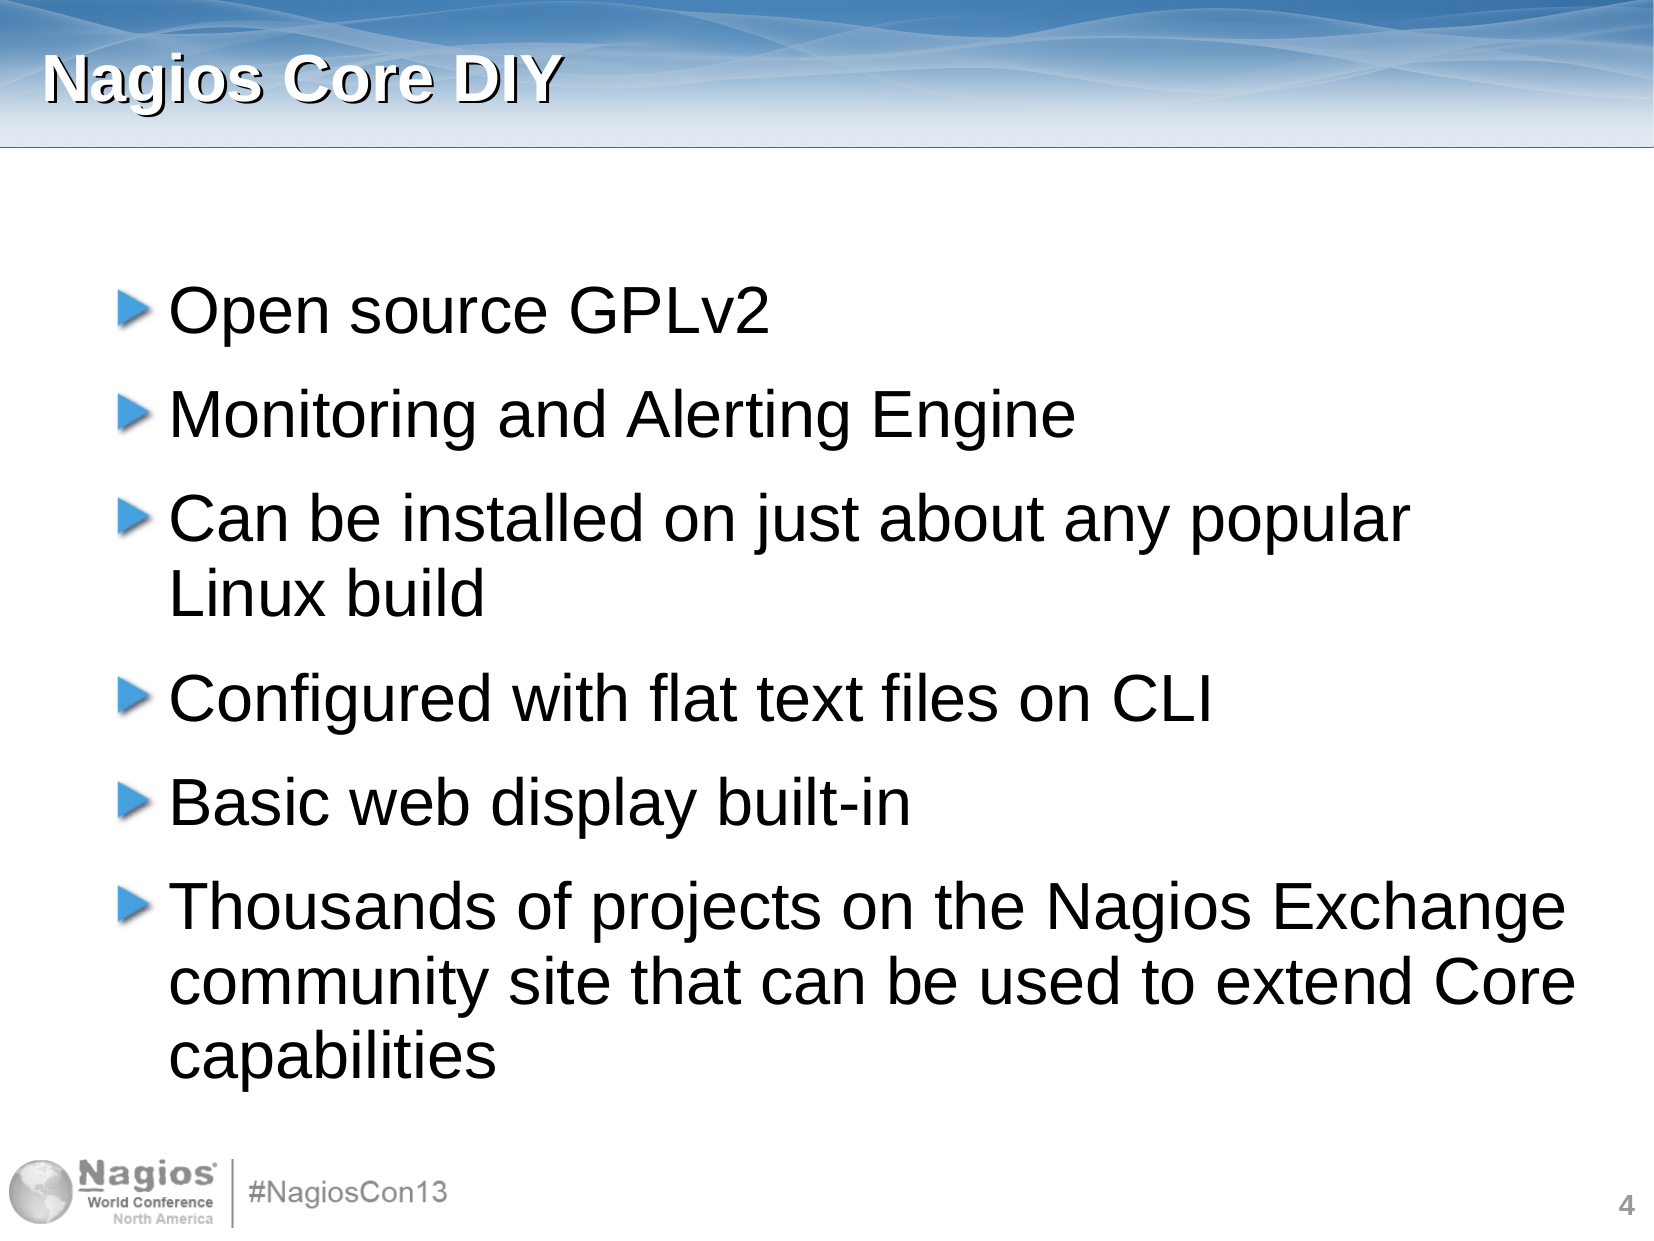

# Nagios Core DIY
Open source GPLv2
Monitoring and Alerting Engine
Can be installed on just about any popular Linux build
Configured with flat text files on CLI
Basic web display built-in
Thousands of projects on the Nagios Exchange community site that can be used to extend Core capabilities
4